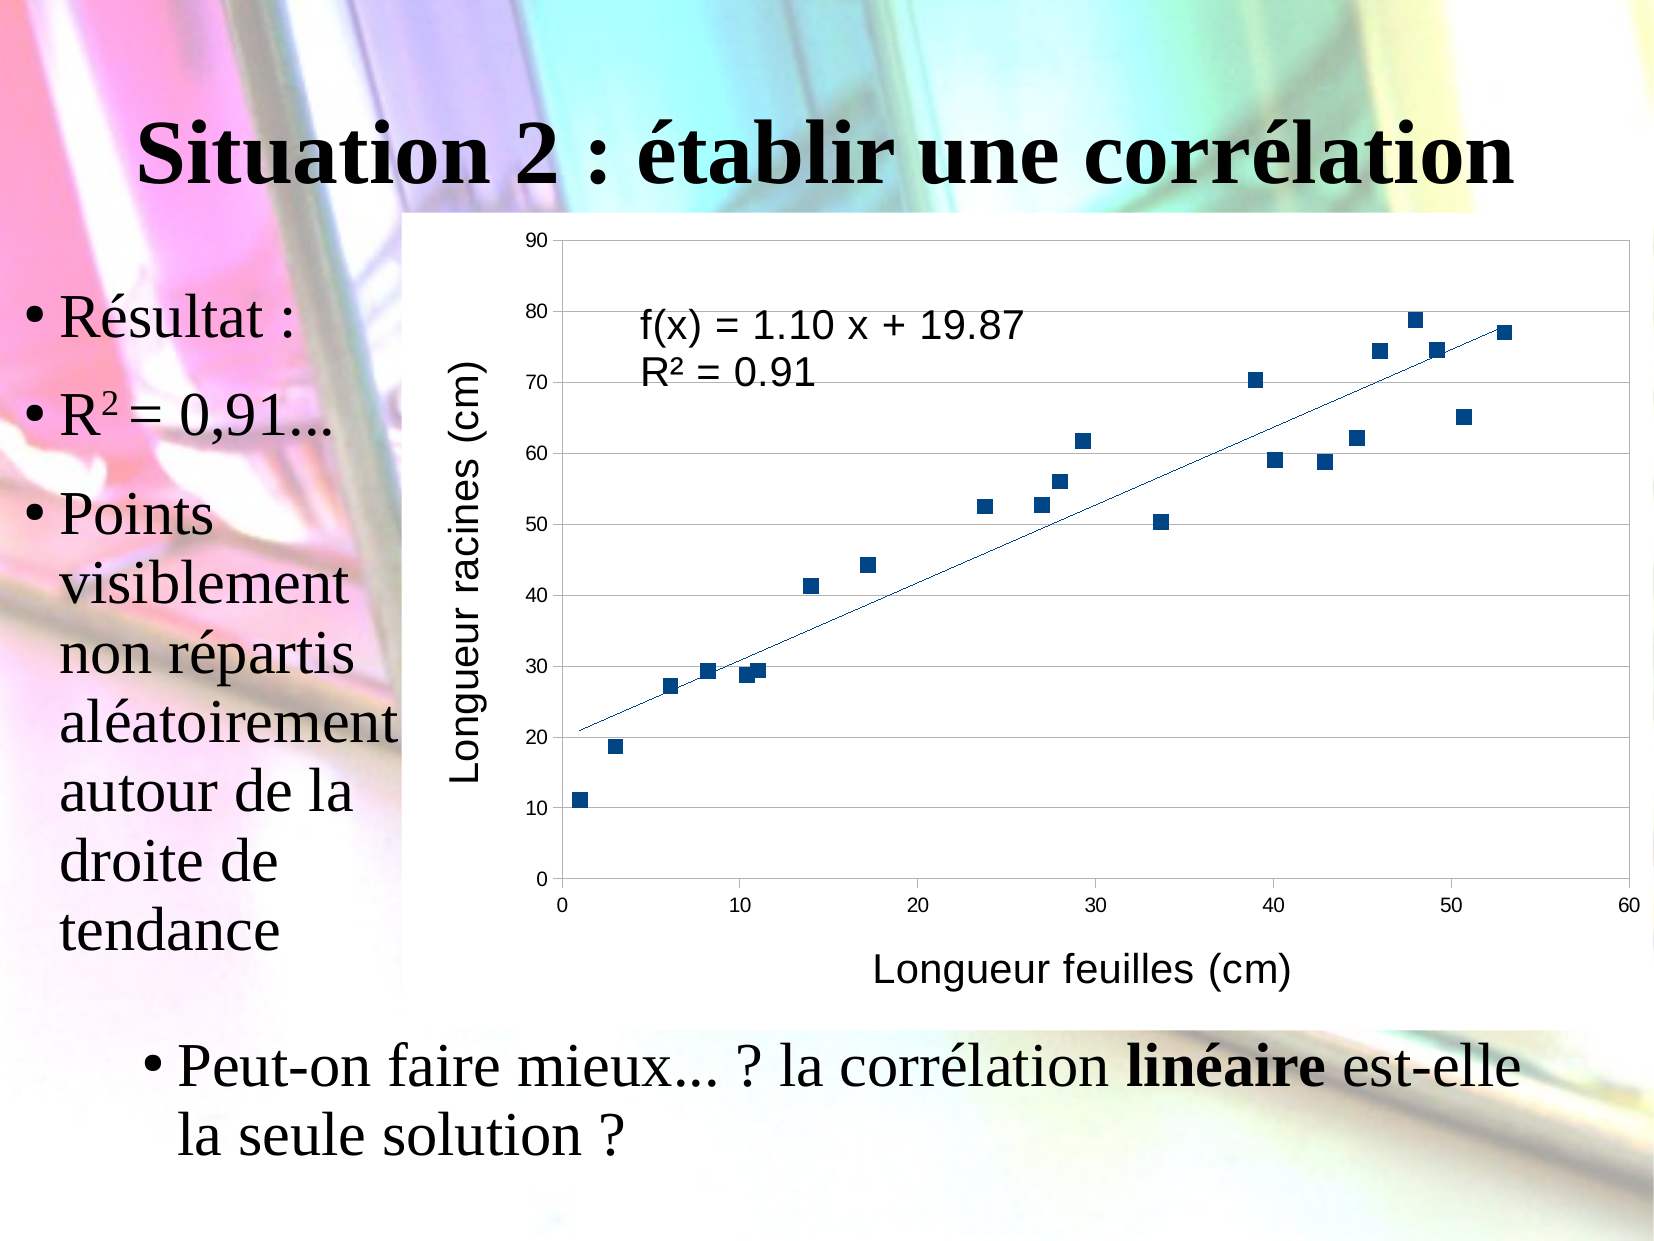

# Situation 2 : établir une corrélation
### Chart
| Category | |
|---|---|Résultat :
R2 = 0,91...
Points visiblement non répartis aléatoirement autour de la droite de tendance
Peut-on faire mieux... ? la corrélation linéaire est-elle la seule solution ?